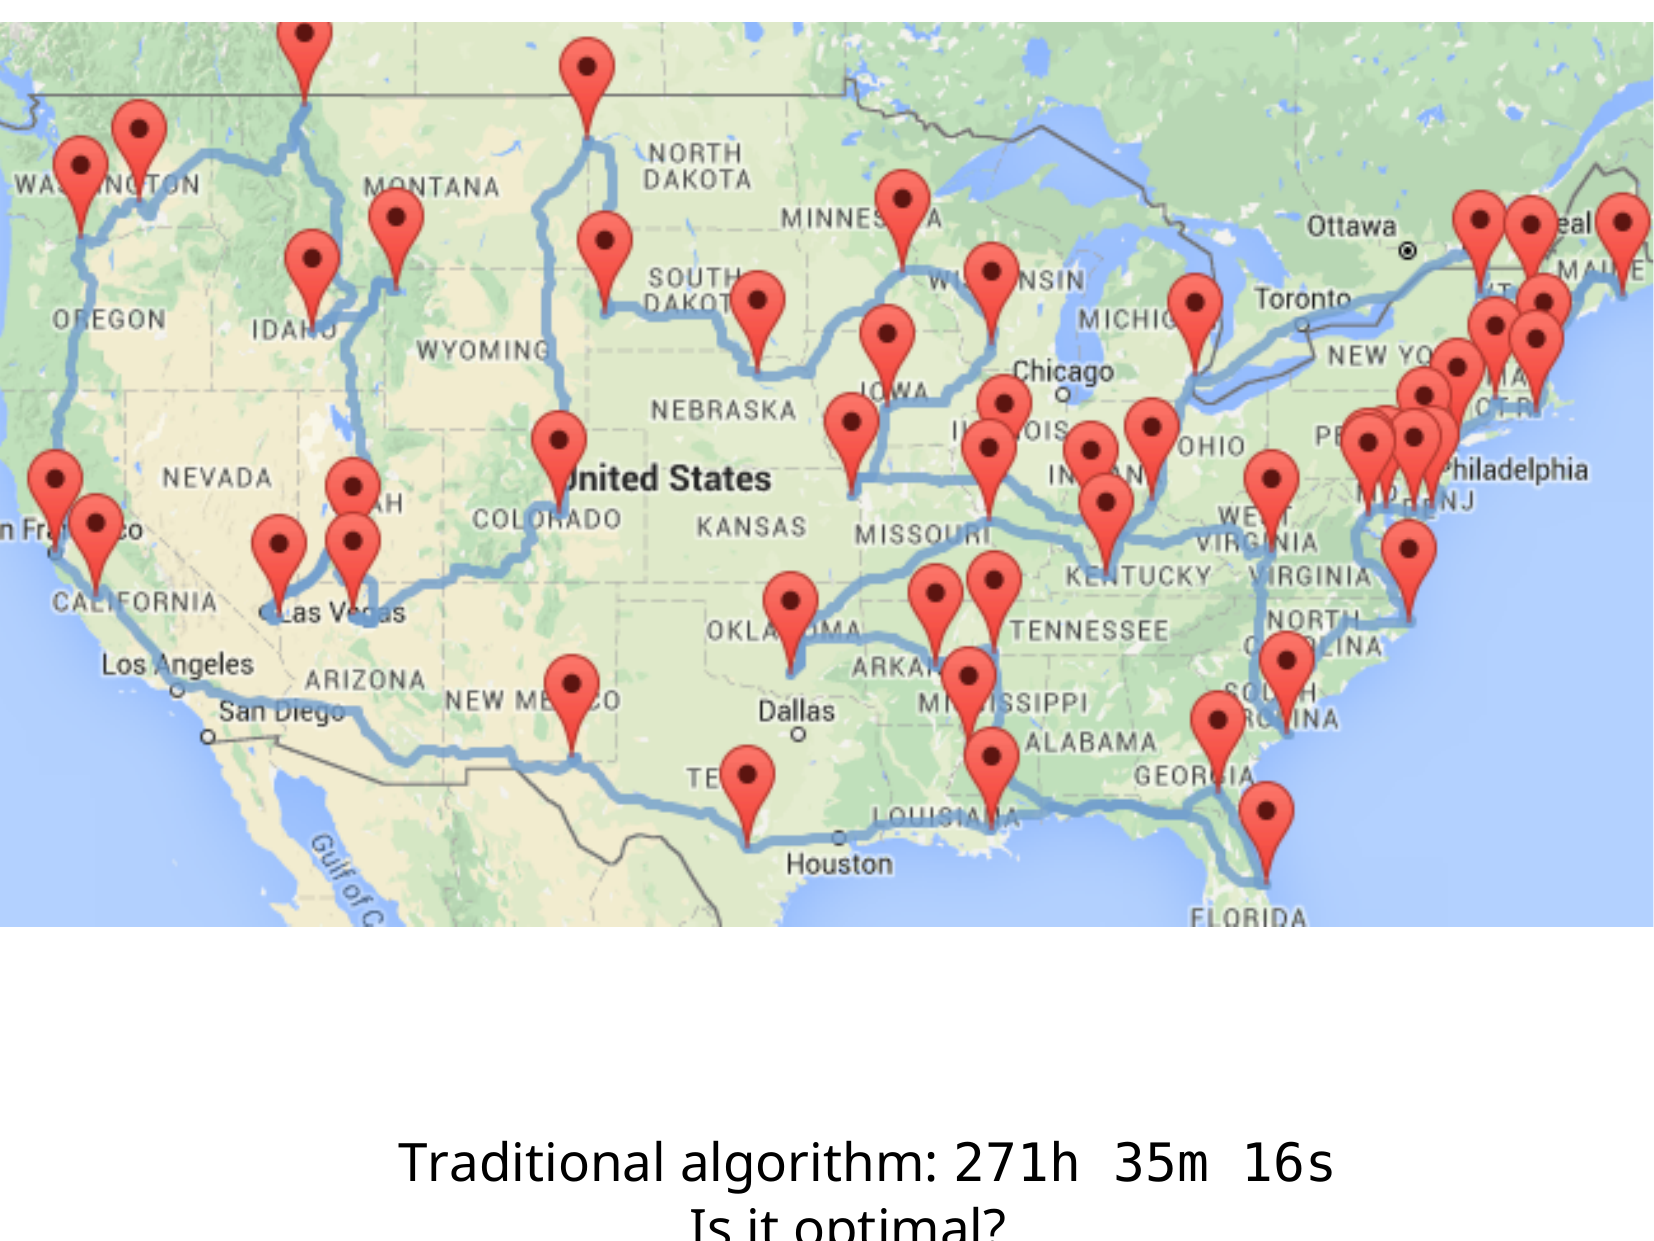

Traditional algorithm: 271h 35m 16s
Is it optimal?